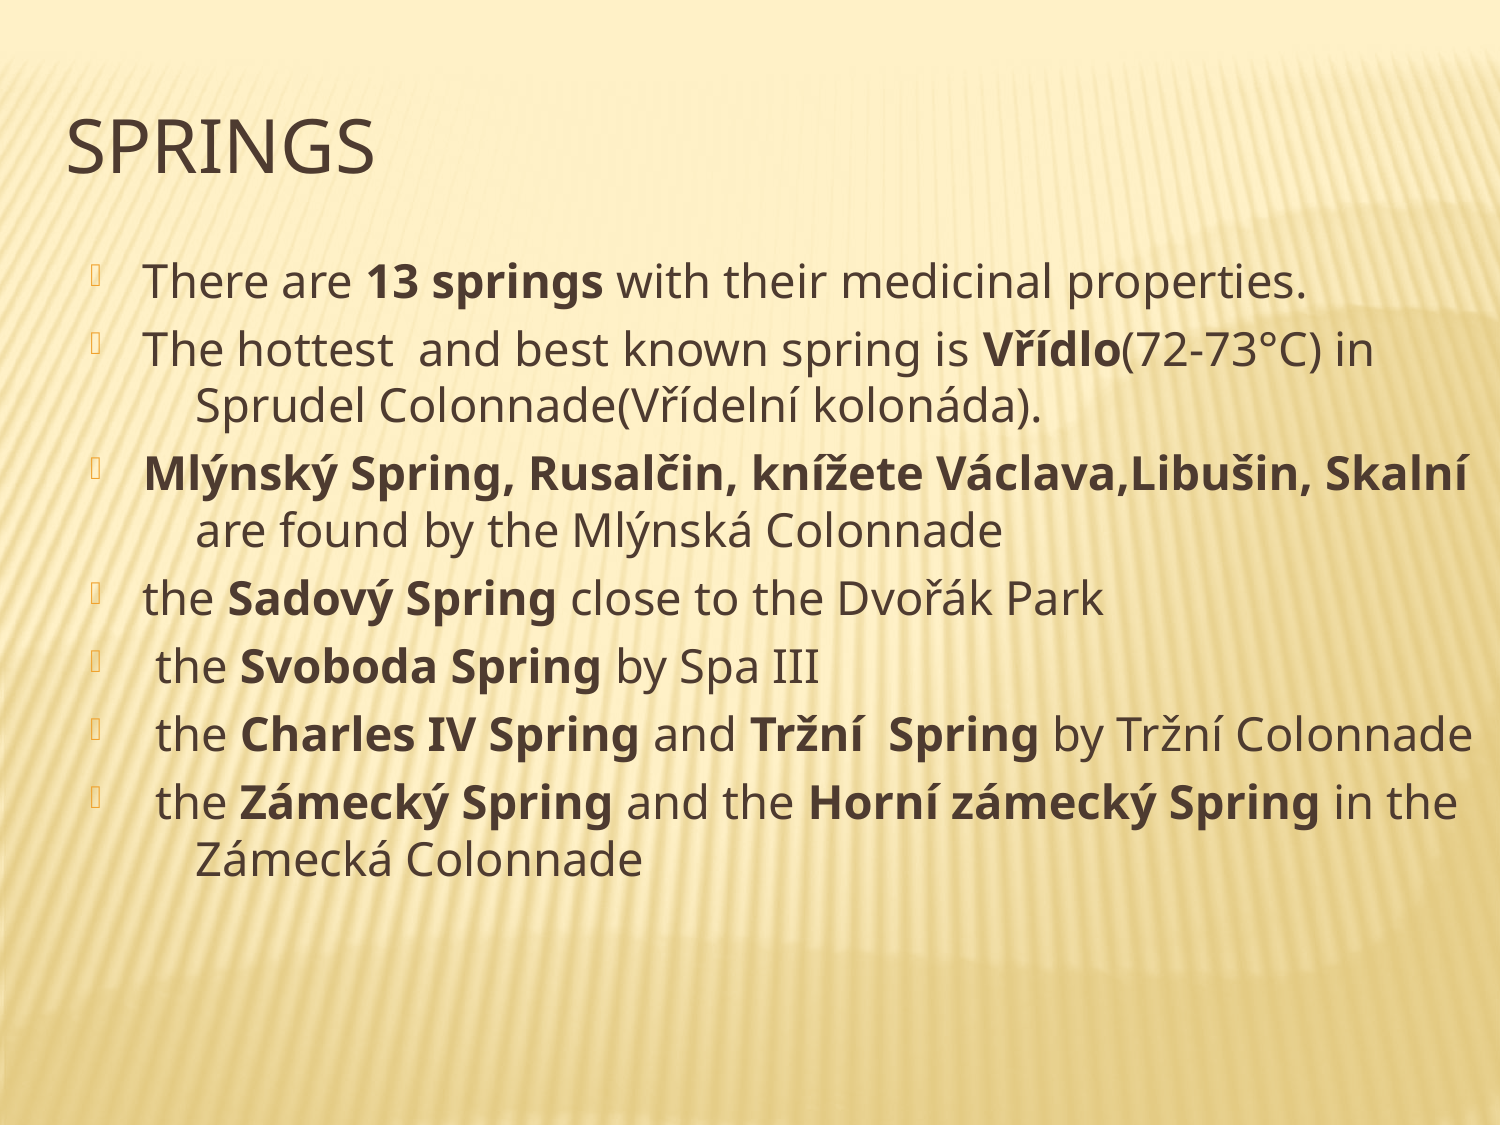

# Springs
There are 13 springs with their medicinal properties.
The hottest and best known spring is Vřídlo(72-73°C) in Sprudel Colonnade(Vřídelní kolonáda).
Mlýnský Spring, Rusalčin, knížete Václava,Libušin, Skalní are found by the Mlýnská Colonnade
the Sadový Spring close to the Dvořák Park
 the Svoboda Spring by Spa III
 the Charles IV Spring and Tržní Spring by Tržní Colonnade
 the Zámecký Spring and the Horní zámecký Spring in the Zámecká Colonnade